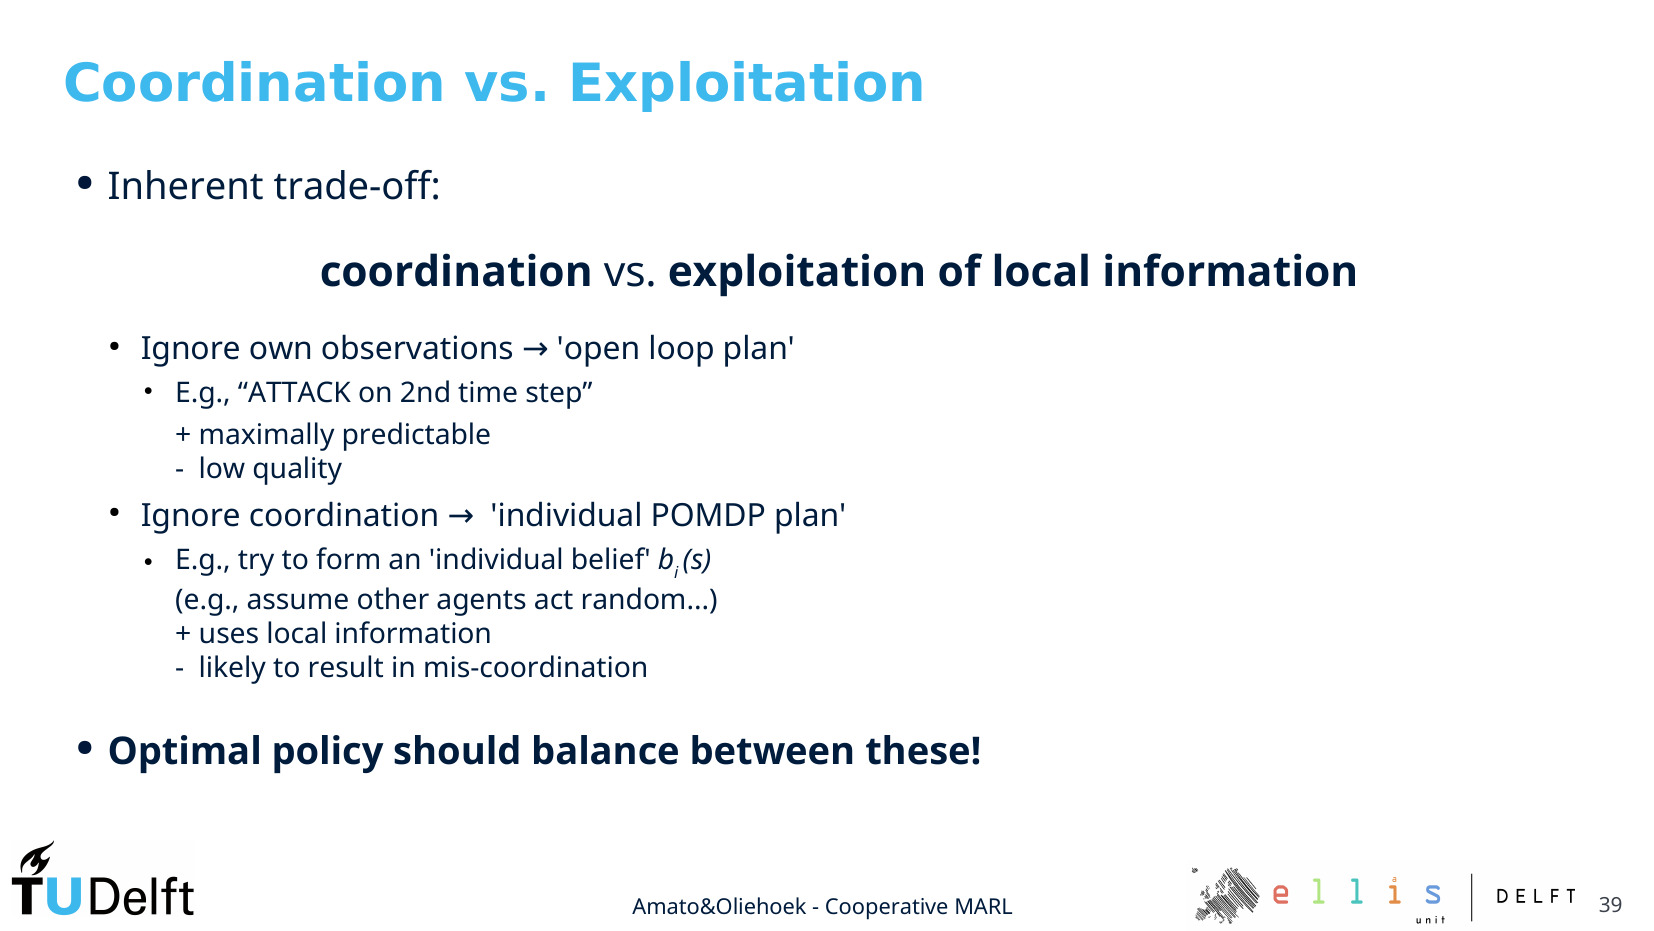

# Coordination vs. Exploitation
Inherent trade-off:
coordination vs. exploitation of local information
Ignore own observations → 'open loop plan'
E.g., “ATTACK on 2nd time step”
+ maximally predictable
- low quality
Ignore coordination → 'individual POMDP plan'
E.g., try to form an 'individual belief' bi (s)
(e.g., assume other agents act random...)
+ uses local information
- likely to result in mis-coordination
Optimal policy should balance between these!
Amato&Oliehoek - Cooperative MARL